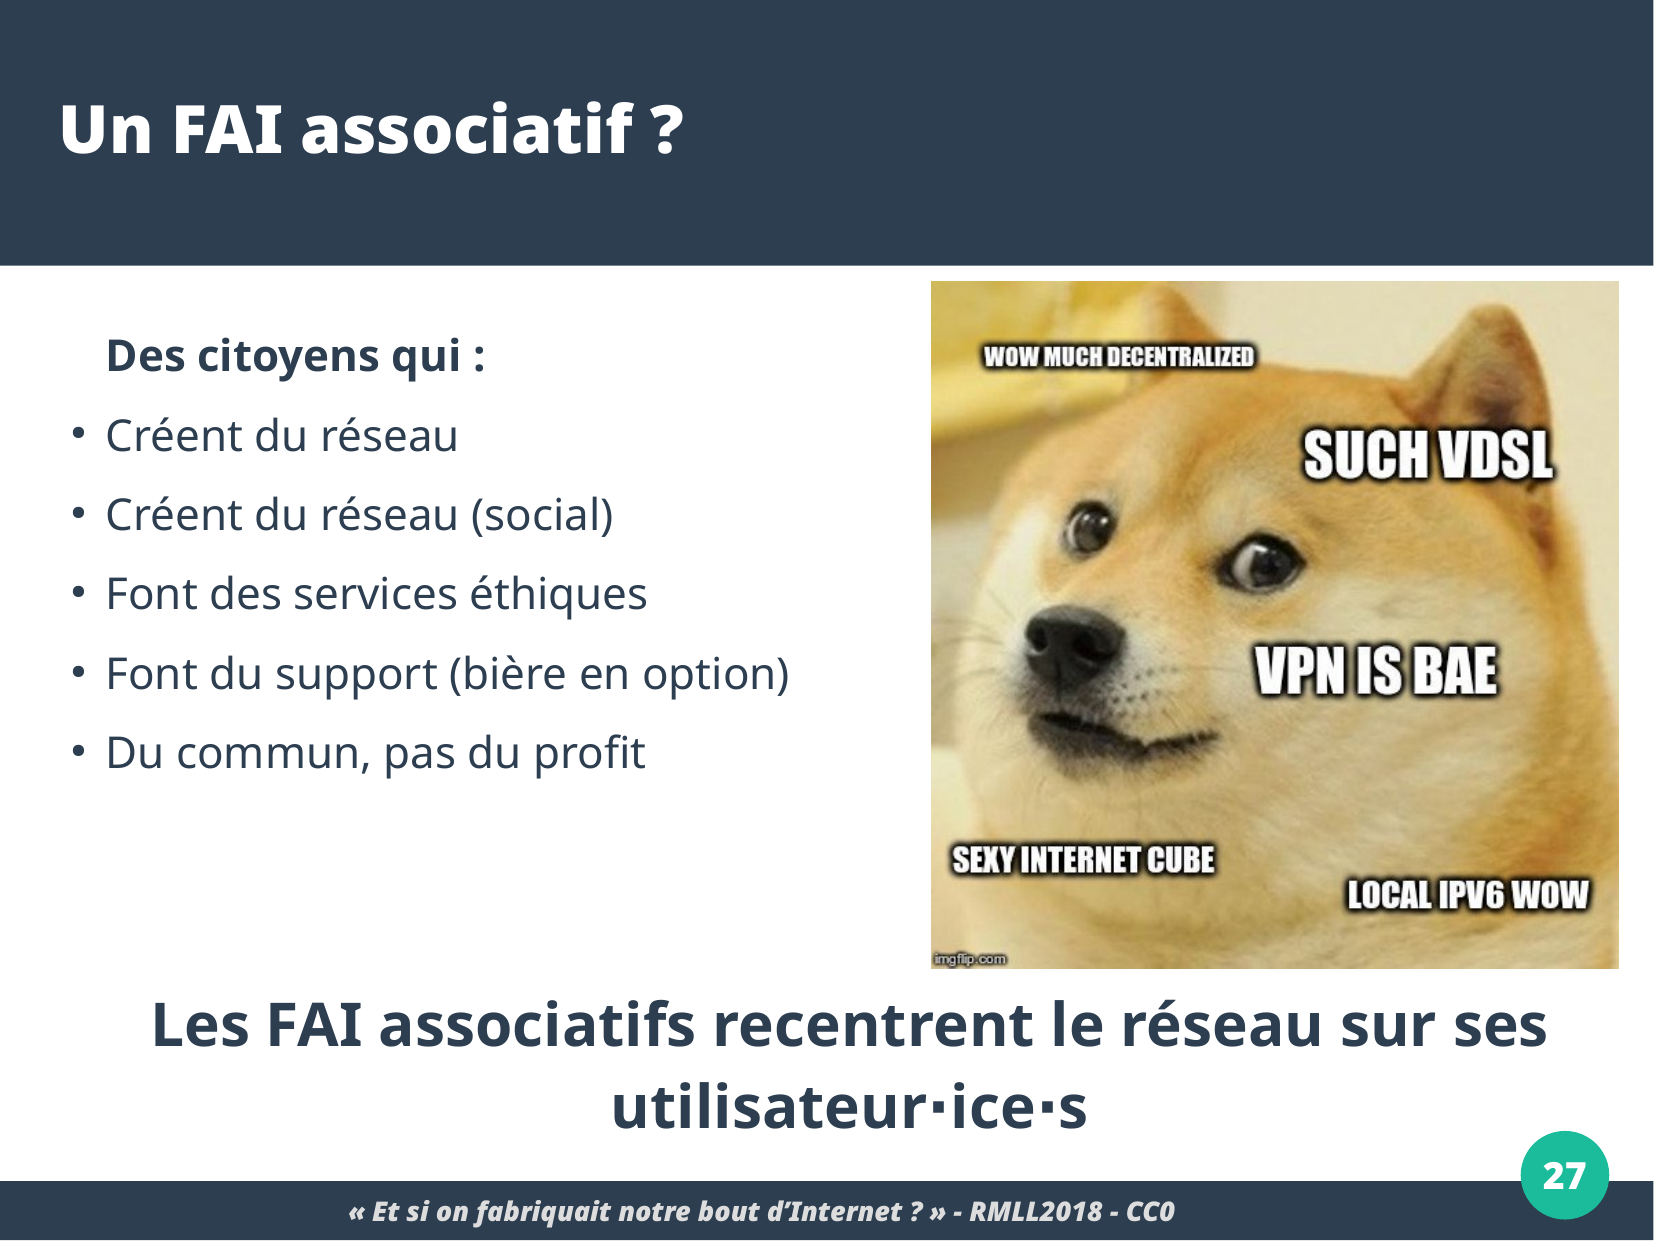

# Un FAI associatif ?
Des citoyens qui :
Créent du réseau
Créent du réseau (social)
Font des services éthiques
Font du support (bière en option)
Du commun, pas du profit
Les FAI associatifs recentrent le réseau sur ses utilisateur⋅ice⋅s
27
« Et si on fabriquait notre bout d’Internet ? » - RMLL2018 - CC0